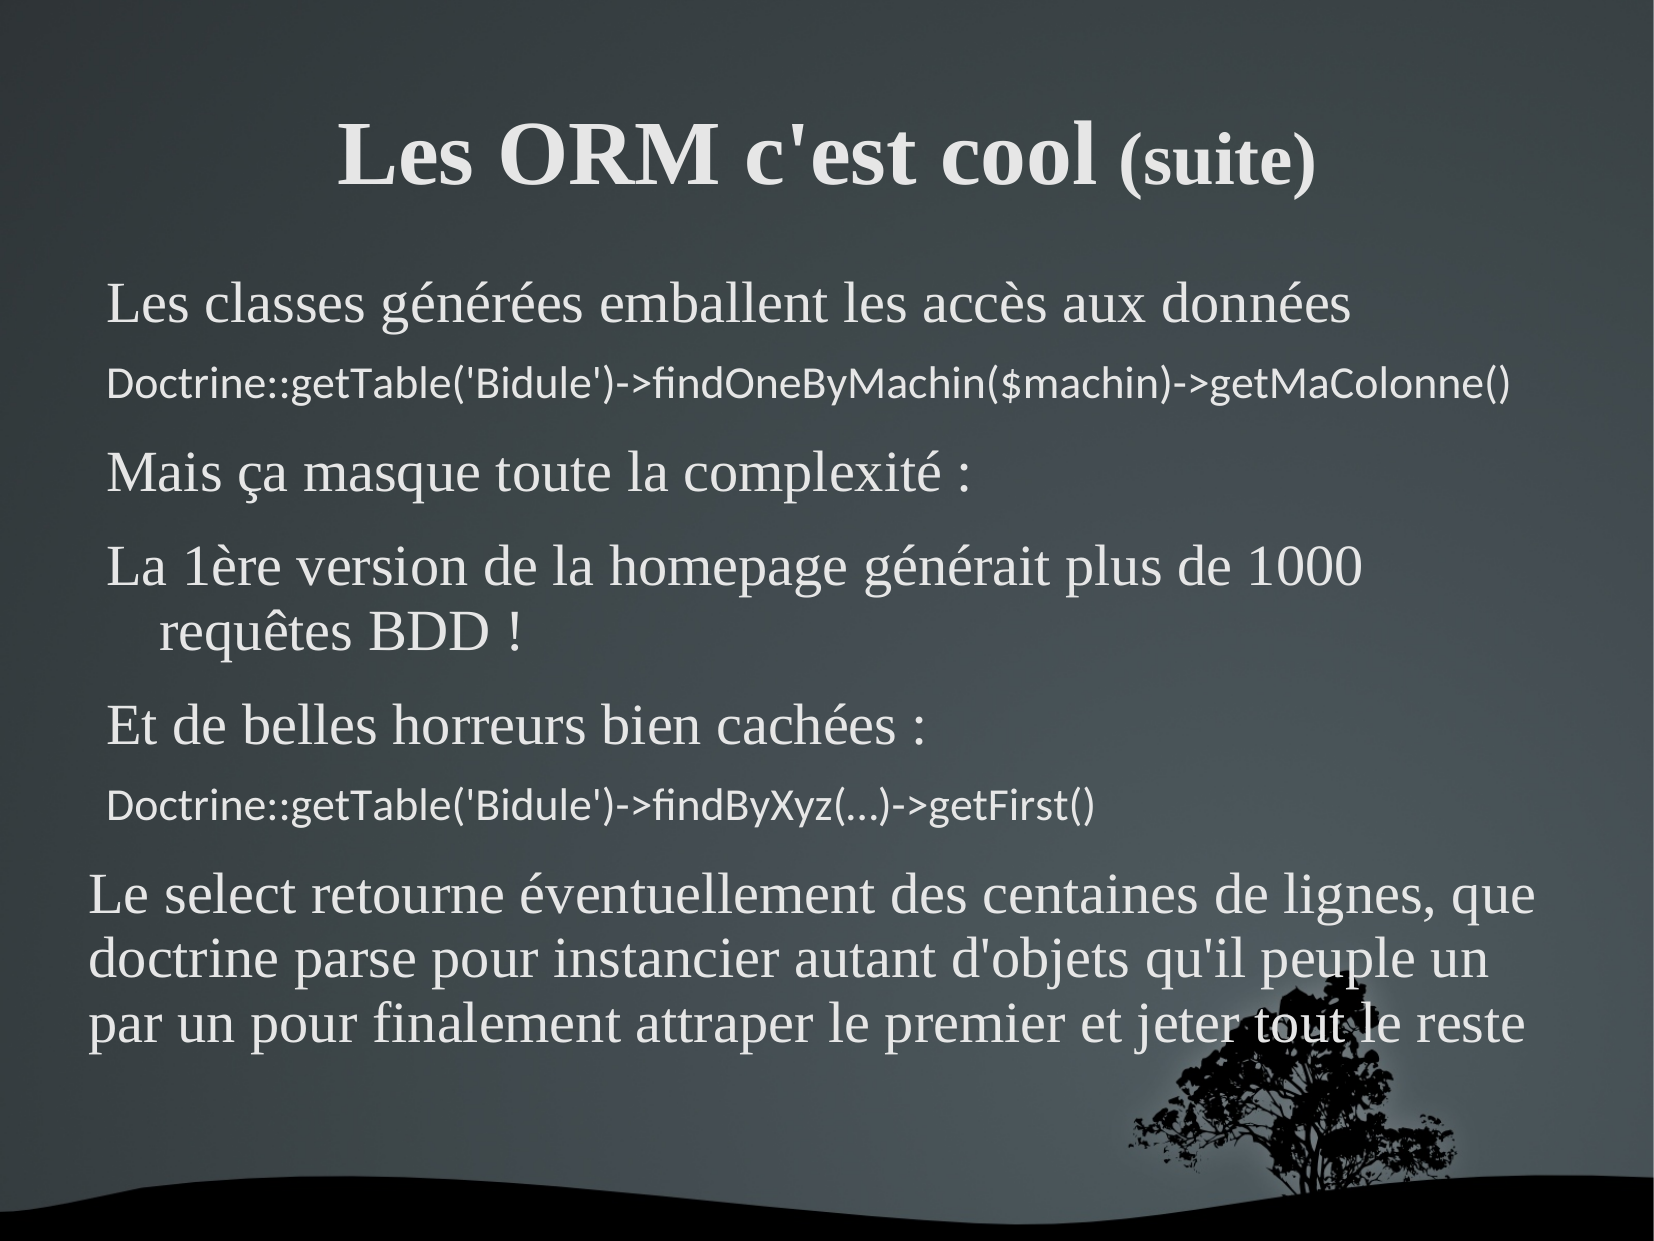

# Les ORM c'est cool (suite)
Les classes générées emballent les accès aux données
Doctrine::getTable('Bidule')->findOneByMachin($machin)->getMaColonne()
Mais ça masque toute la complexité :
La 1ère version de la homepage générait plus de 1000 requêtes BDD !
Et de belles horreurs bien cachées :
Doctrine::getTable('Bidule')->findByXyz(…)->getFirst()
Le select retourne éventuellement des centaines de lignes, que doctrine parse pour instancier autant d'objets qu'il peuple un par un pour finalement attraper le premier et jeter tout le reste